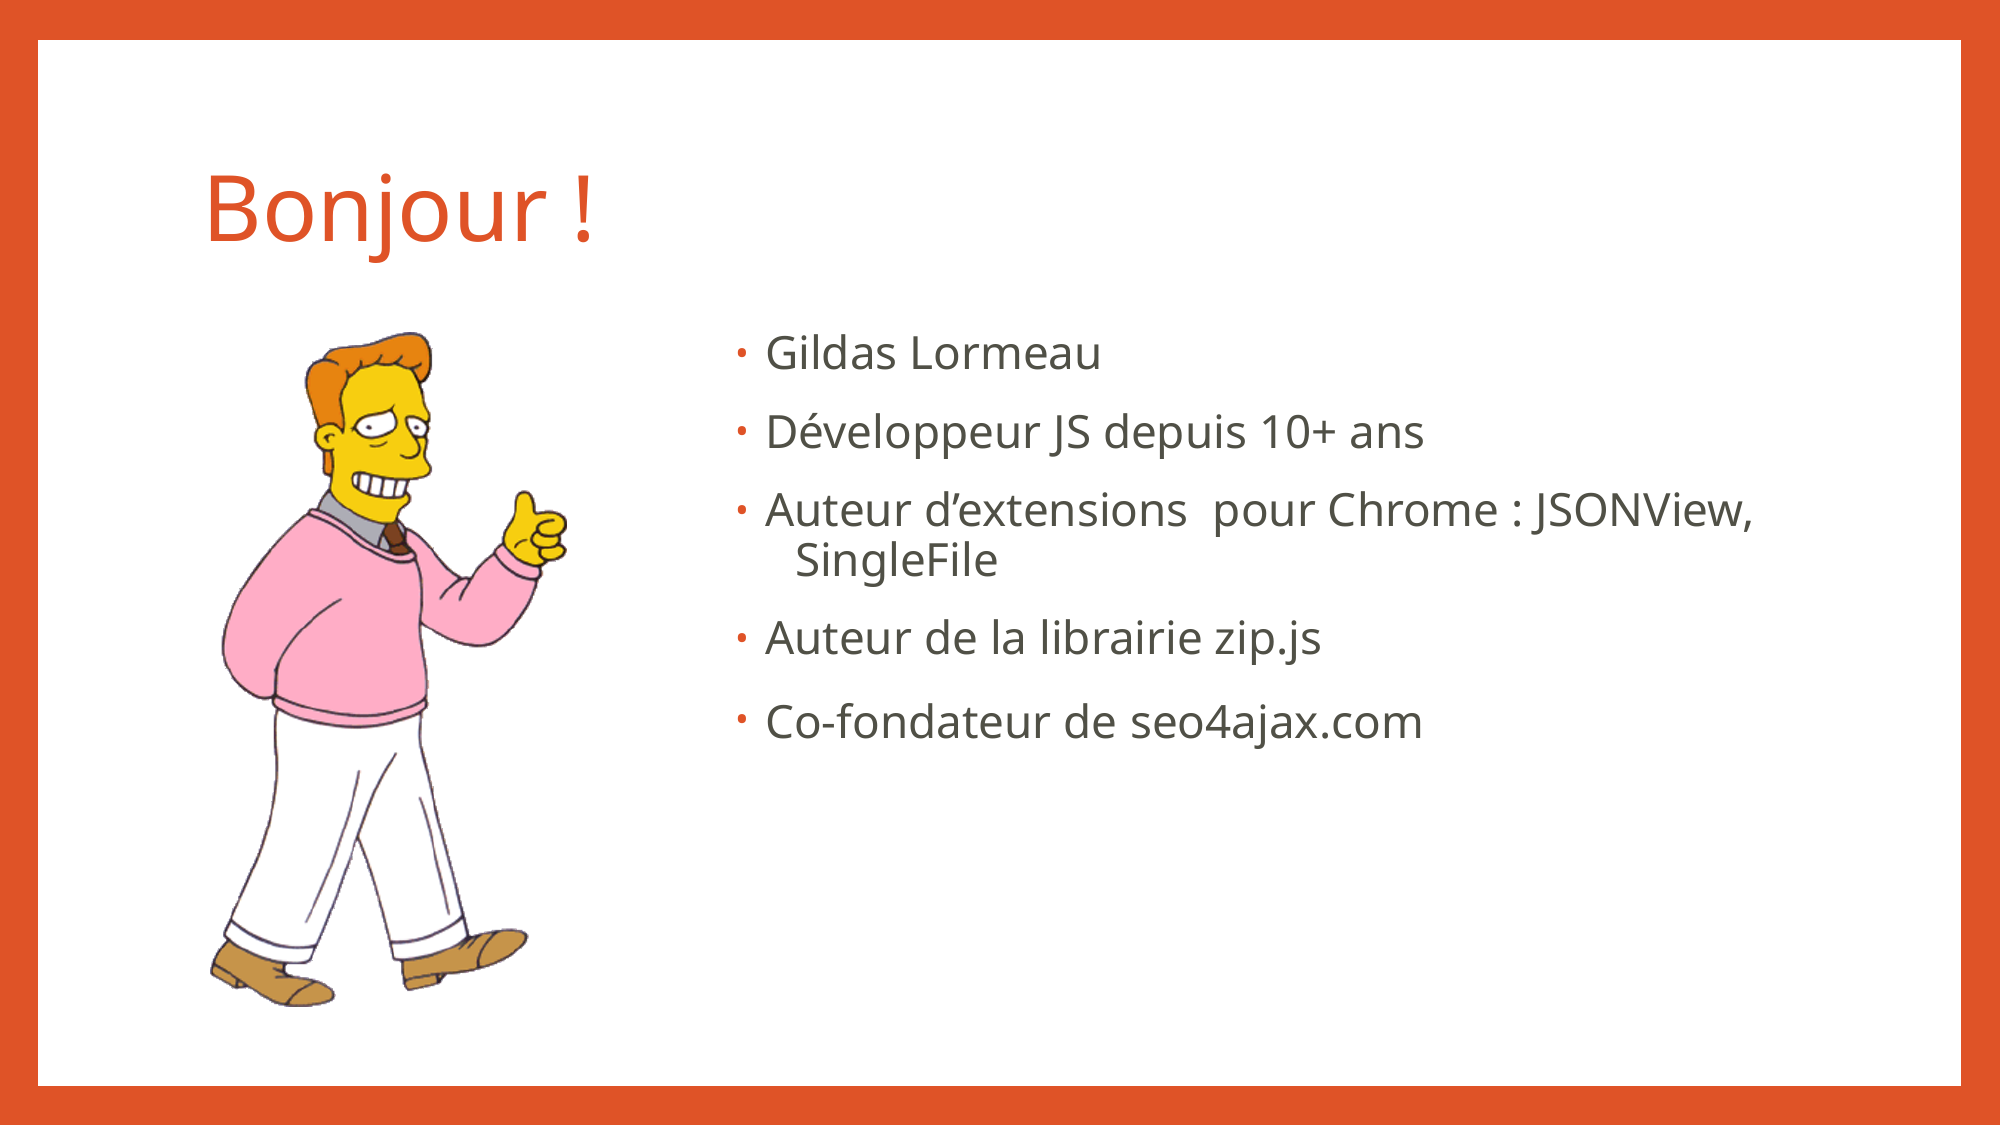

# Bonjour !
Gildas Lormeau
Développeur JS depuis 10+ ans
Auteur d’extensions pour Chrome : JSONView, SingleFile
Auteur de la librairie zip.js
Co-fondateur de seo4ajax.com